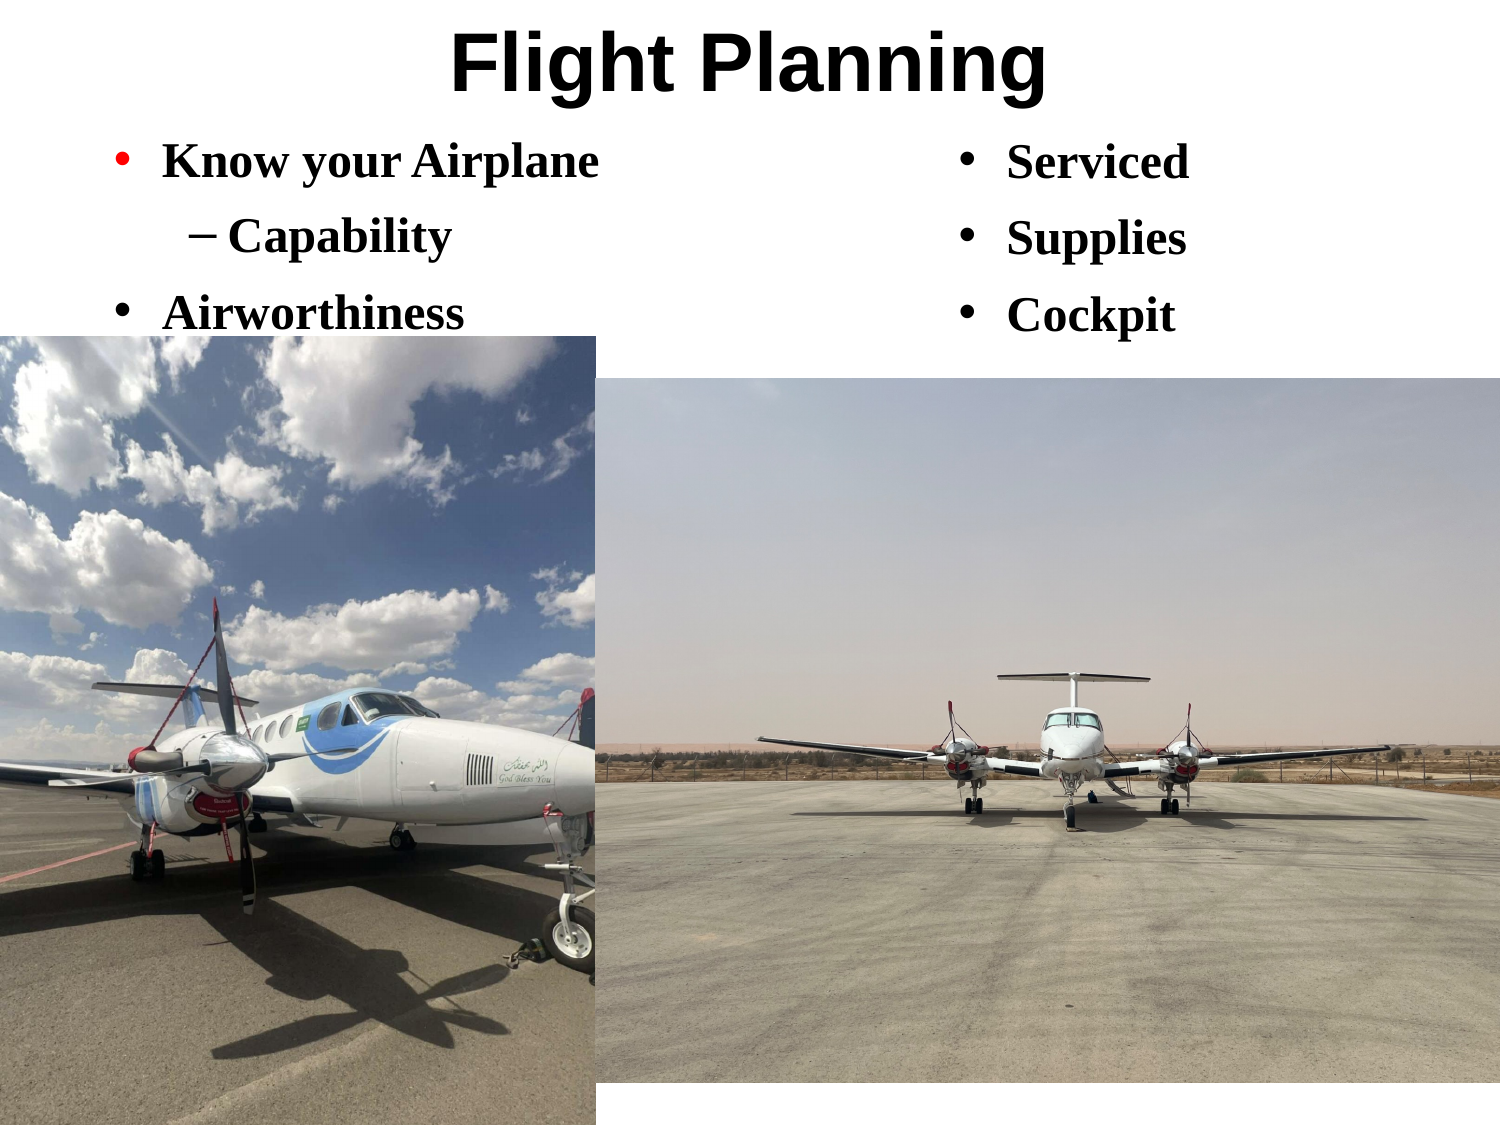

Flight Planning
Know your Airplane
Capability
Airworthiness
Serviced
Supplies
Cockpit